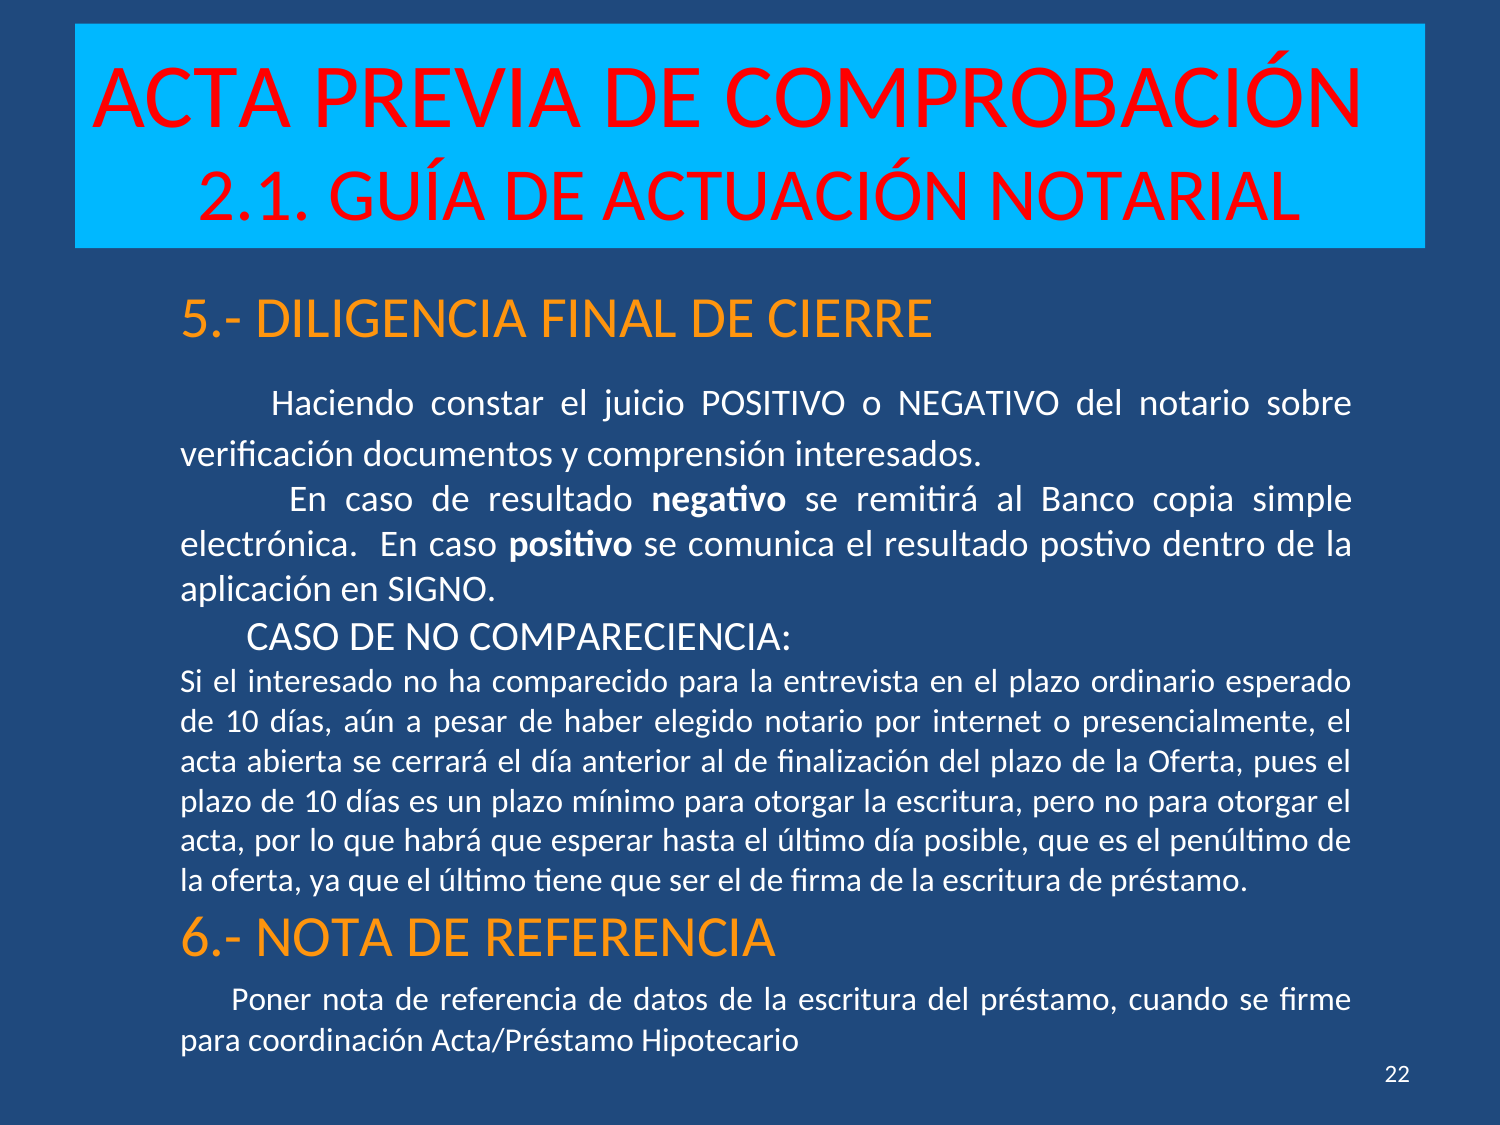

ACTA PREVIA DE COMPROBACIÓN
2.1. GUÍA DE ACTUACIÓN NOTARIAL
5.- DILIGENCIA FINAL DE CIERRE
 Haciendo constar el juicio POSITIVO o NEGATIVO del notario sobre verificación documentos y comprensión interesados.
 En caso de resultado negativo se remitirá al Banco copia simple electrónica. En caso positivo se comunica el resultado postivo dentro de la aplicación en SIGNO.
 CASO DE NO COMPARECIENCIA:
Si el interesado no ha comparecido para la entrevista en el plazo ordinario esperado de 10 días, aún a pesar de haber elegido notario por internet o presencialmente, el acta abierta se cerrará el día anterior al de finalización del plazo de la Oferta, pues el plazo de 10 días es un plazo mínimo para otorgar la escritura, pero no para otorgar el acta, por lo que habrá que esperar hasta el último día posible, que es el penúltimo de la oferta, ya que el último tiene que ser el de firma de la escritura de préstamo.
6.- NOTA DE REFERENCIA
 Poner nota de referencia de datos de la escritura del préstamo, cuando se firme para coordinación Acta/Préstamo Hipotecario